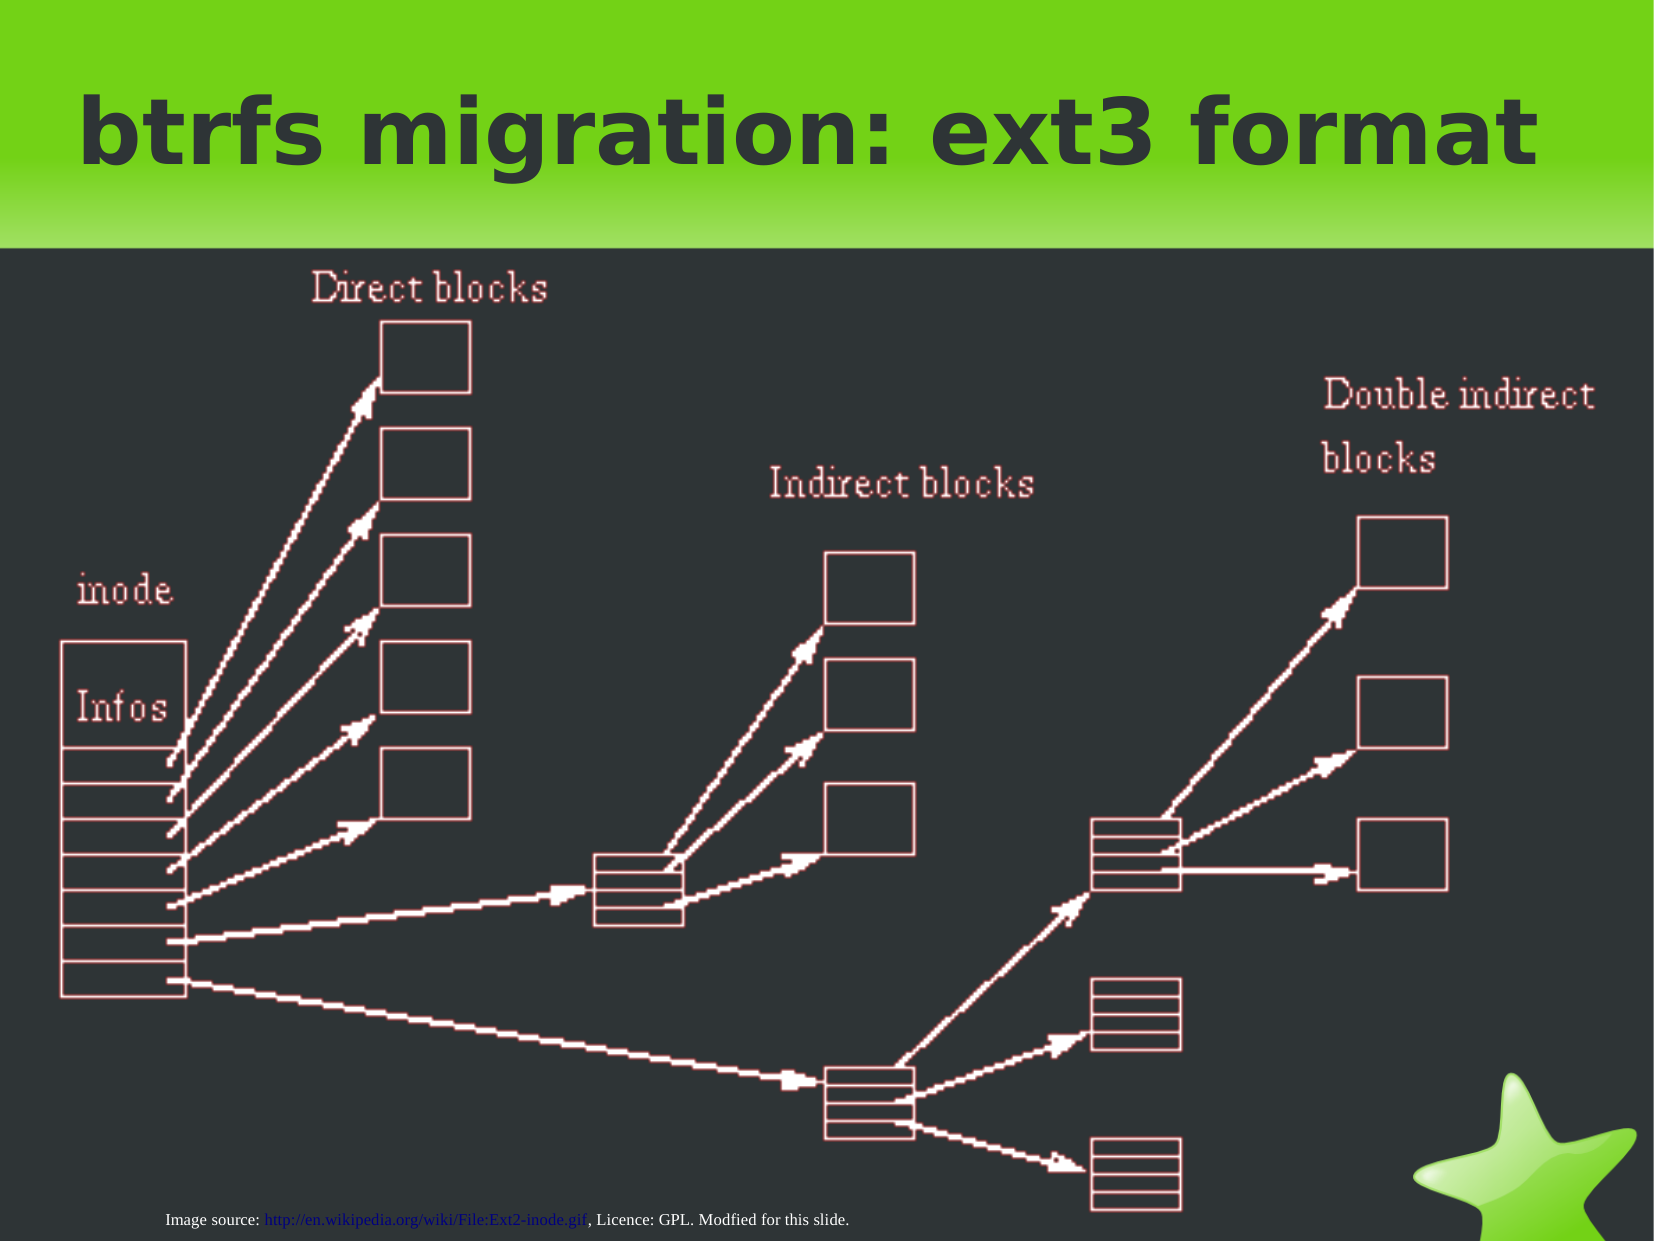

# btrfs migration: ext3 format
Image source: http://en.wikipedia.org/wiki/File:Ext2-inode.gif, Licence: GPL. Modfied for this slide.